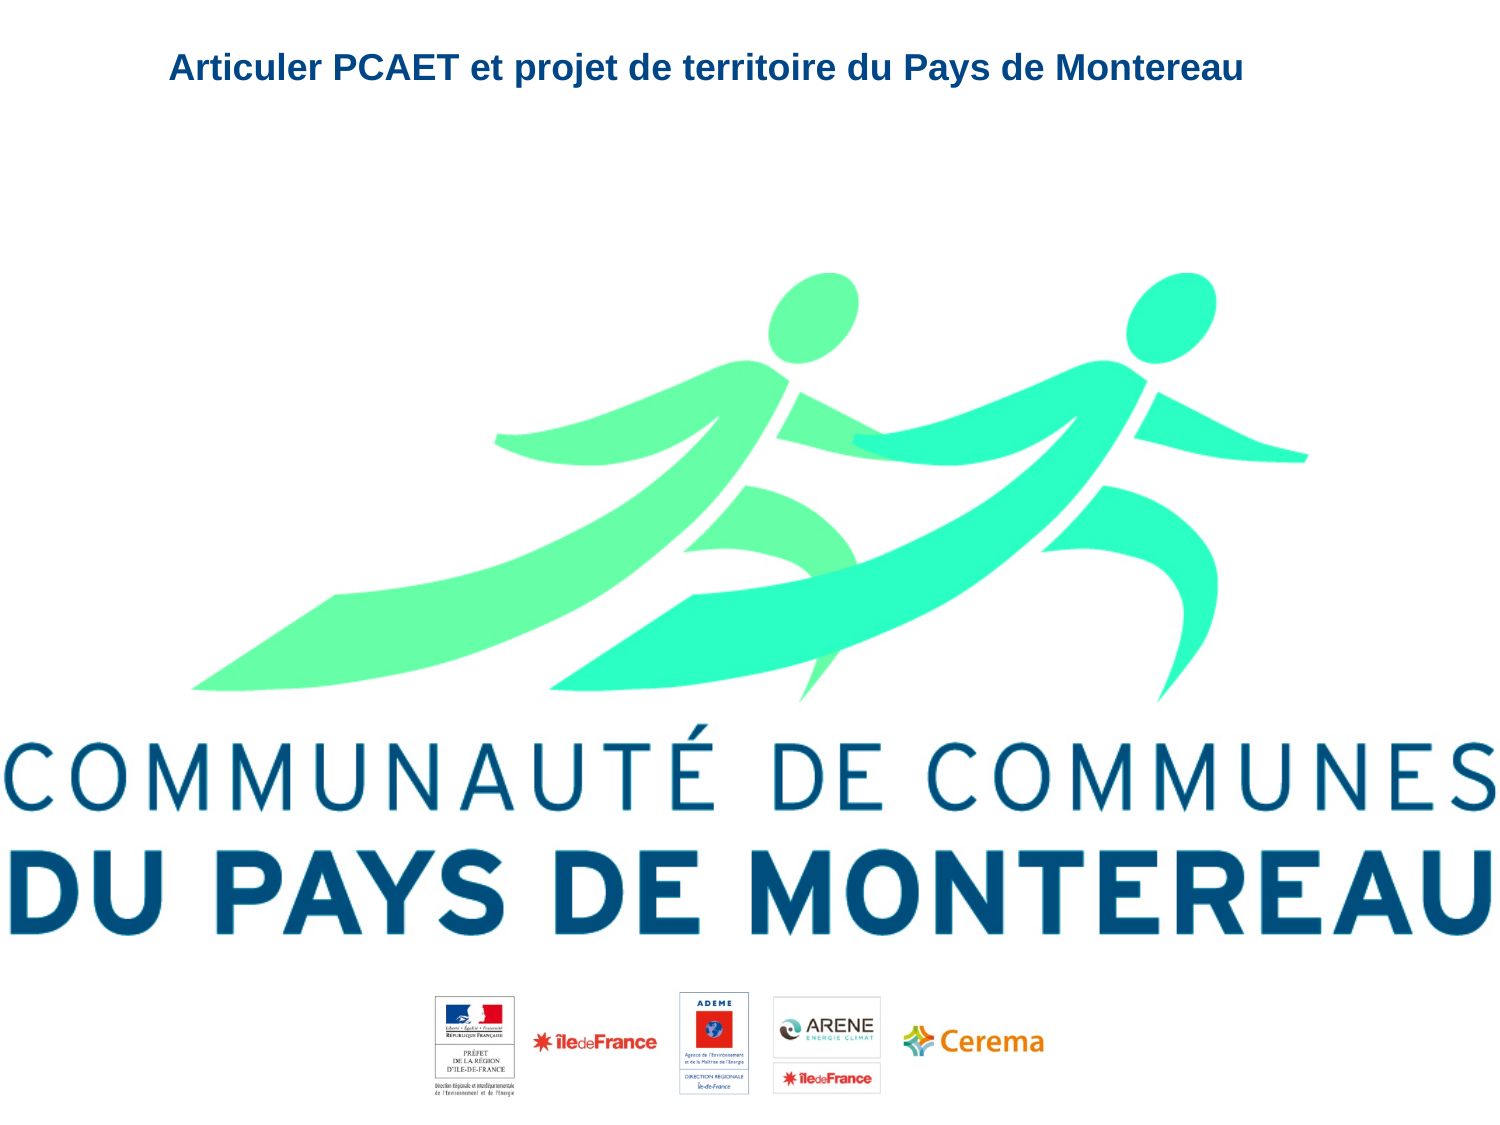

Articuler PCAET et projet de territoire du Pays de Montereau